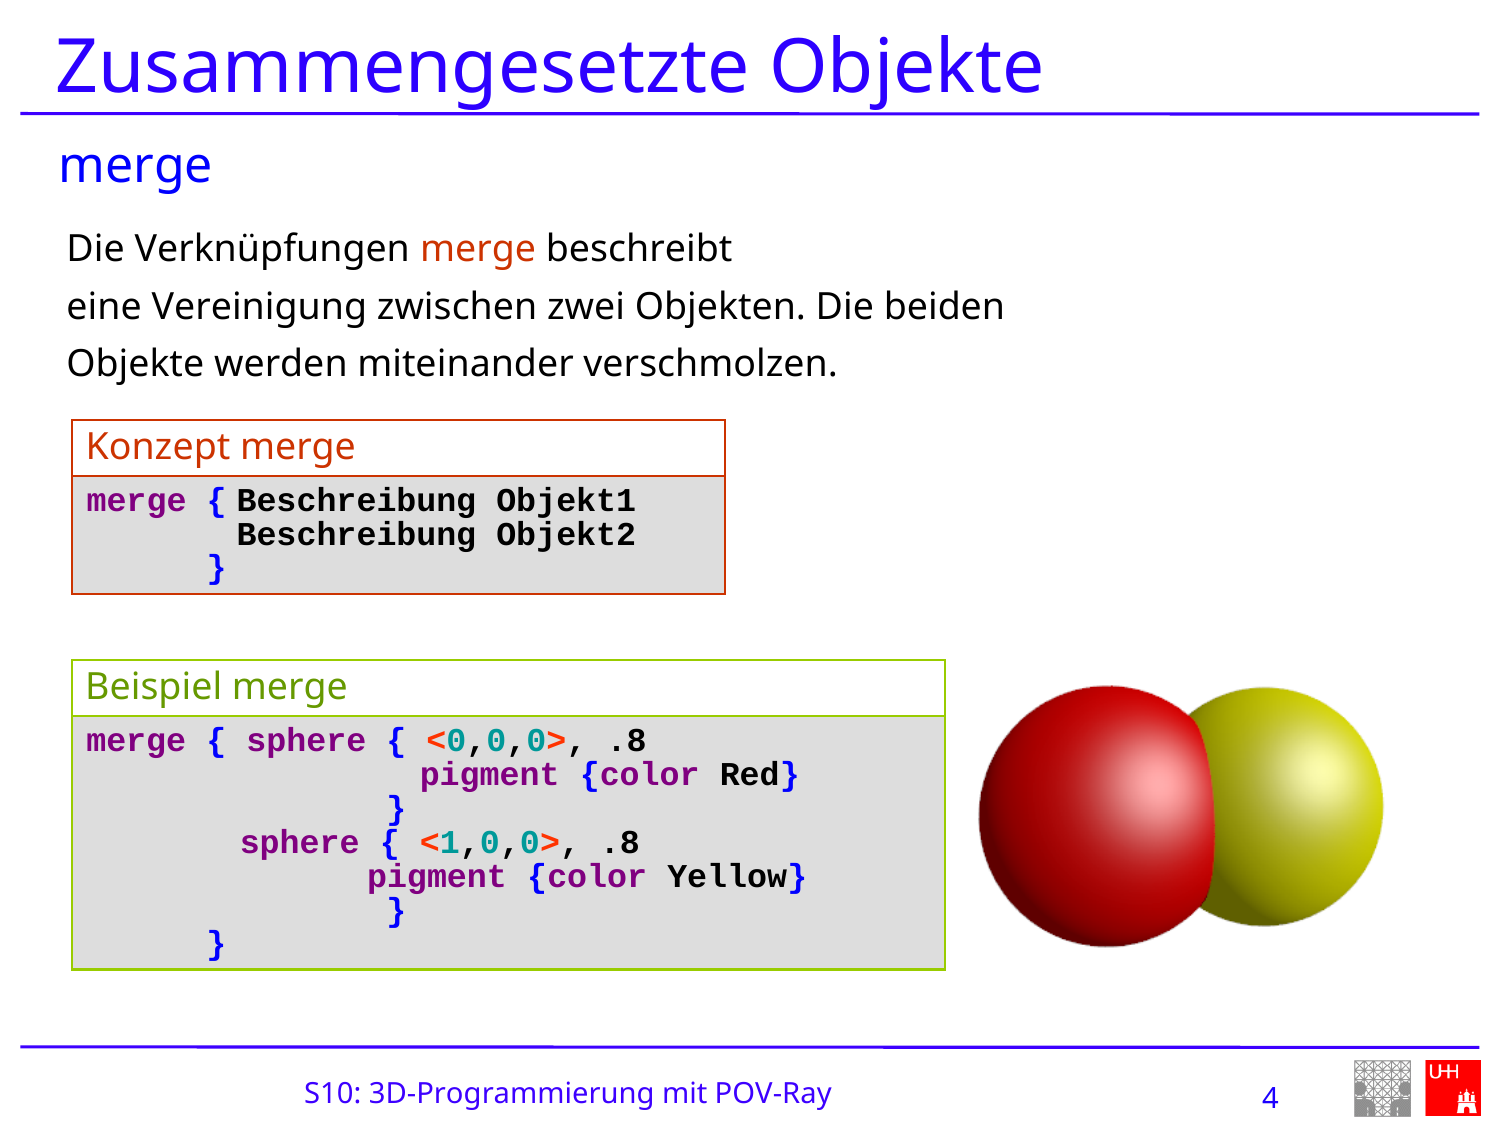

# Zusammengesetzte Objekte
merge
Die Verknüpfungen merge beschreibt
eine Vereinigung zwischen zwei Objekten. Die beiden
Objekte werden miteinander verschmolzen.
Konzept merge
merge {	Beschreibung Objekt1
	Beschreibung Objekt2
 }
Beispiel merge
merge { sphere { <0,0,0>, .8
	 pigment {color Red}
 }
	 sphere { <1,0,0>, .8		 				 pigment {color Yellow}
 }
 }
4